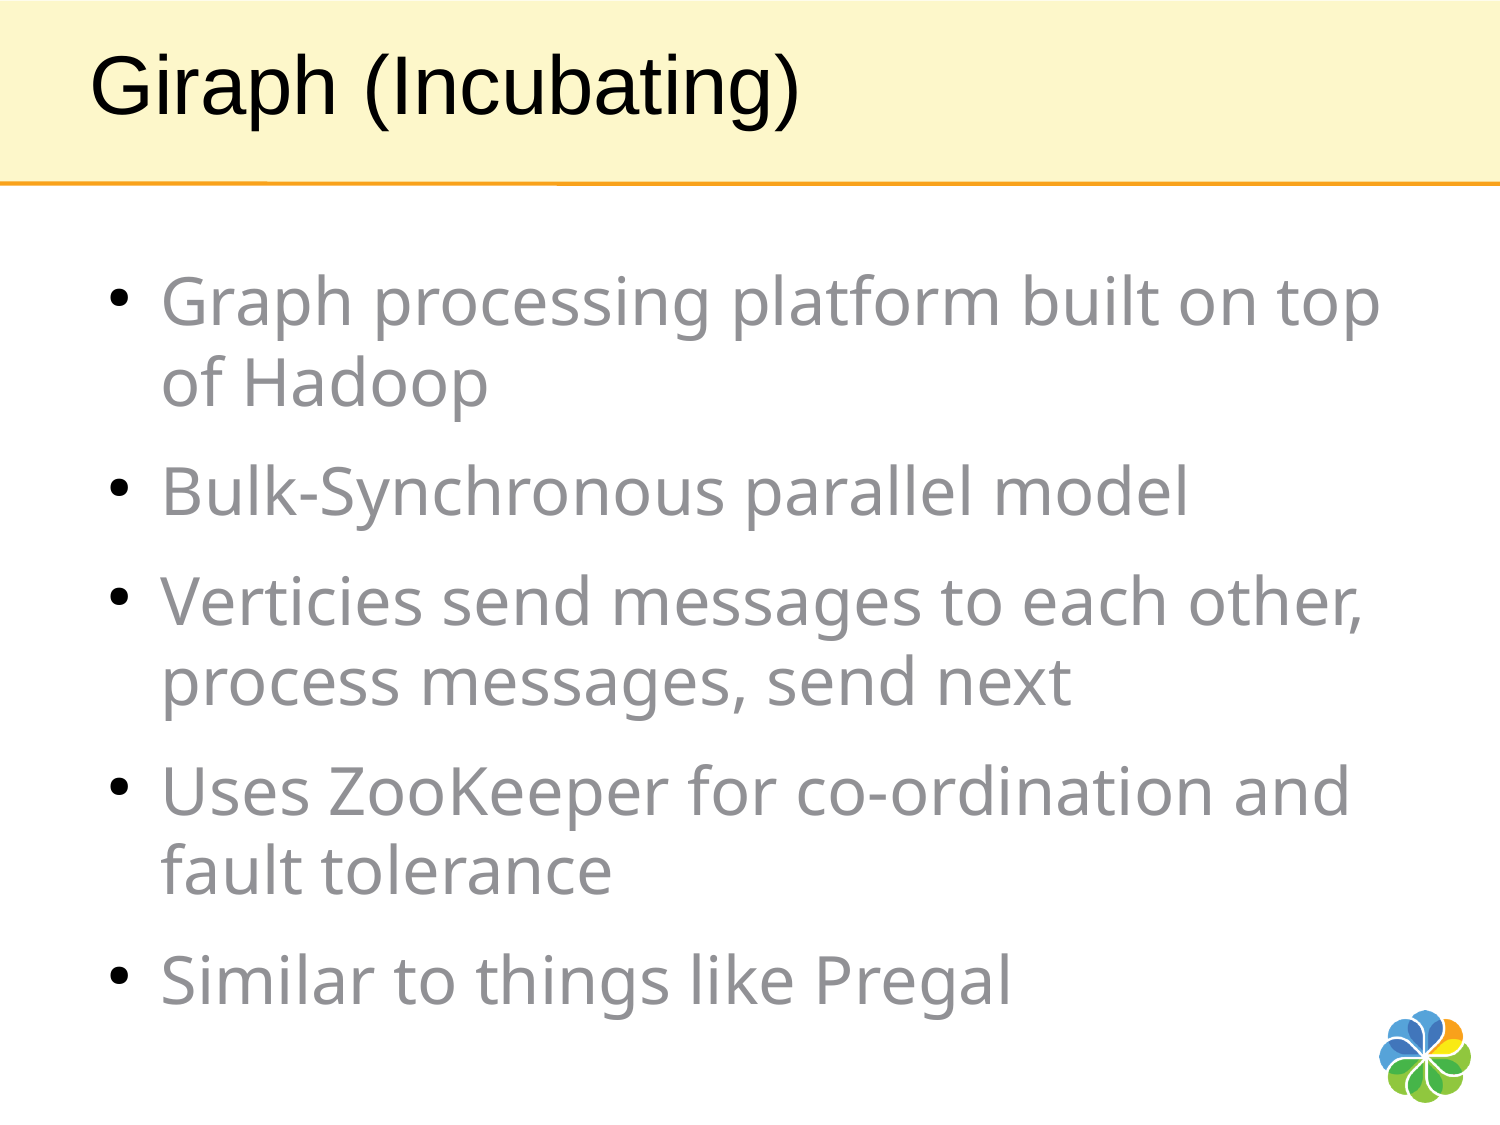

# Giraph (Incubating)
Graph processing platform built on top of Hadoop
Bulk-Synchronous parallel model
Verticies send messages to each other, process messages, send next
Uses ZooKeeper for co-ordination and fault tolerance
Similar to things like Pregal